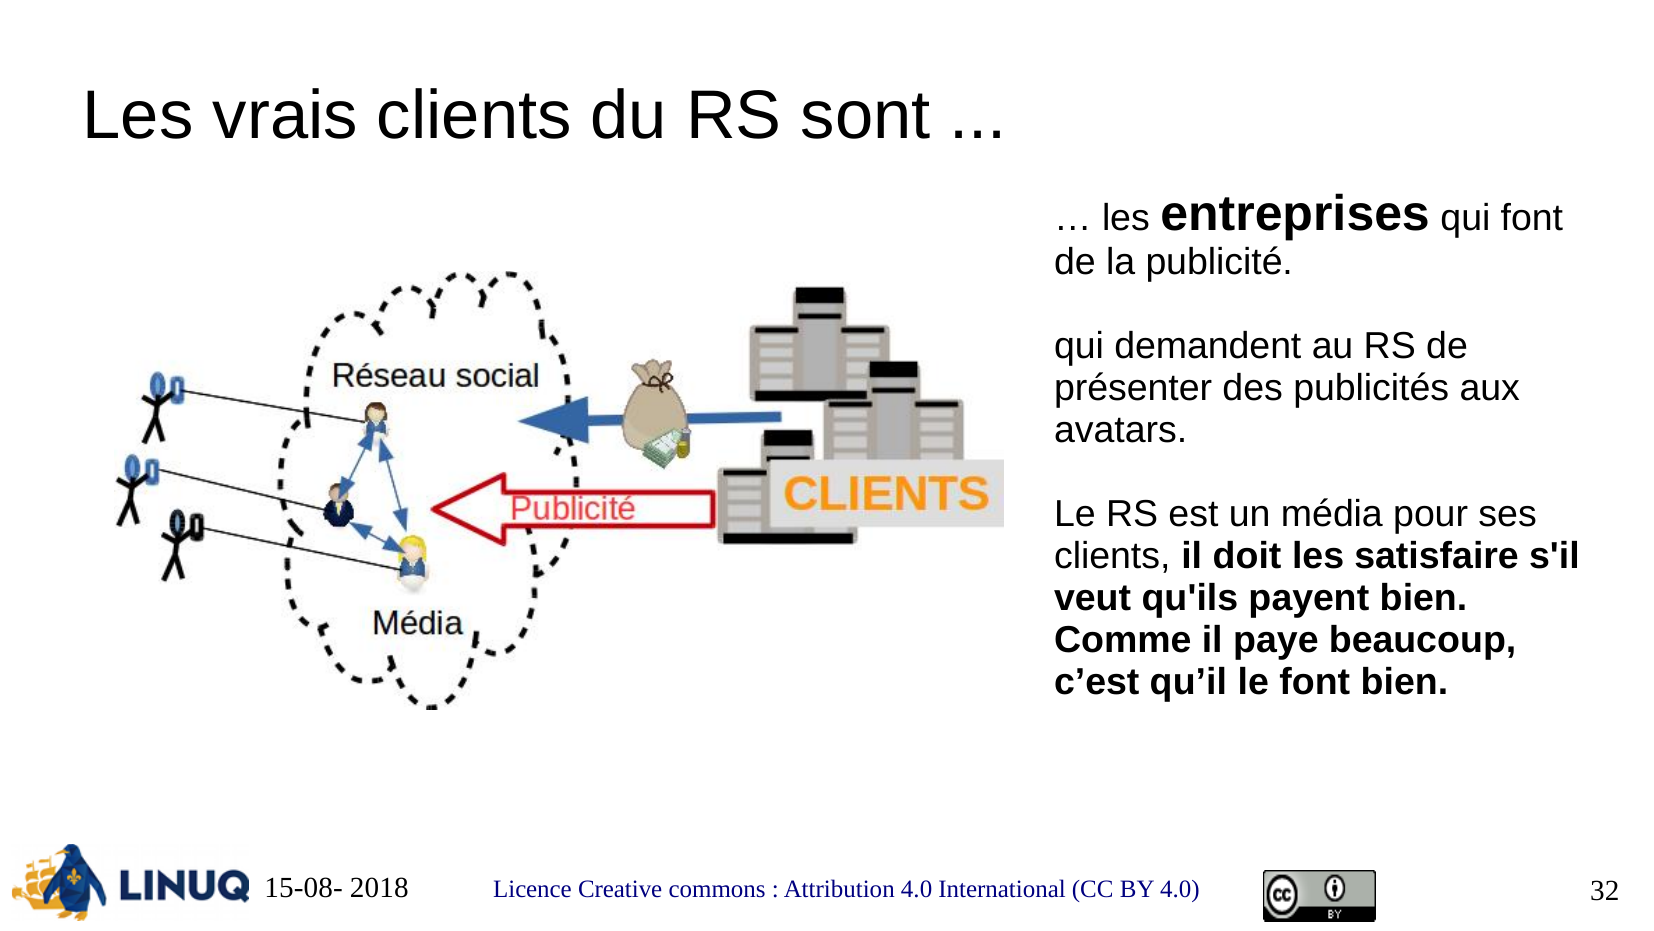

# Les vrais clients du RS sont ...
… les entreprises qui font de la publicité.
qui demandent au RS de présenter des publicités aux avatars.
Le RS est un média pour ses clients, il doit les satisfaire s'il veut qu'ils payent bien.
Comme il paye beaucoup, c’est qu’il le font bien.
15-08- 2018
32